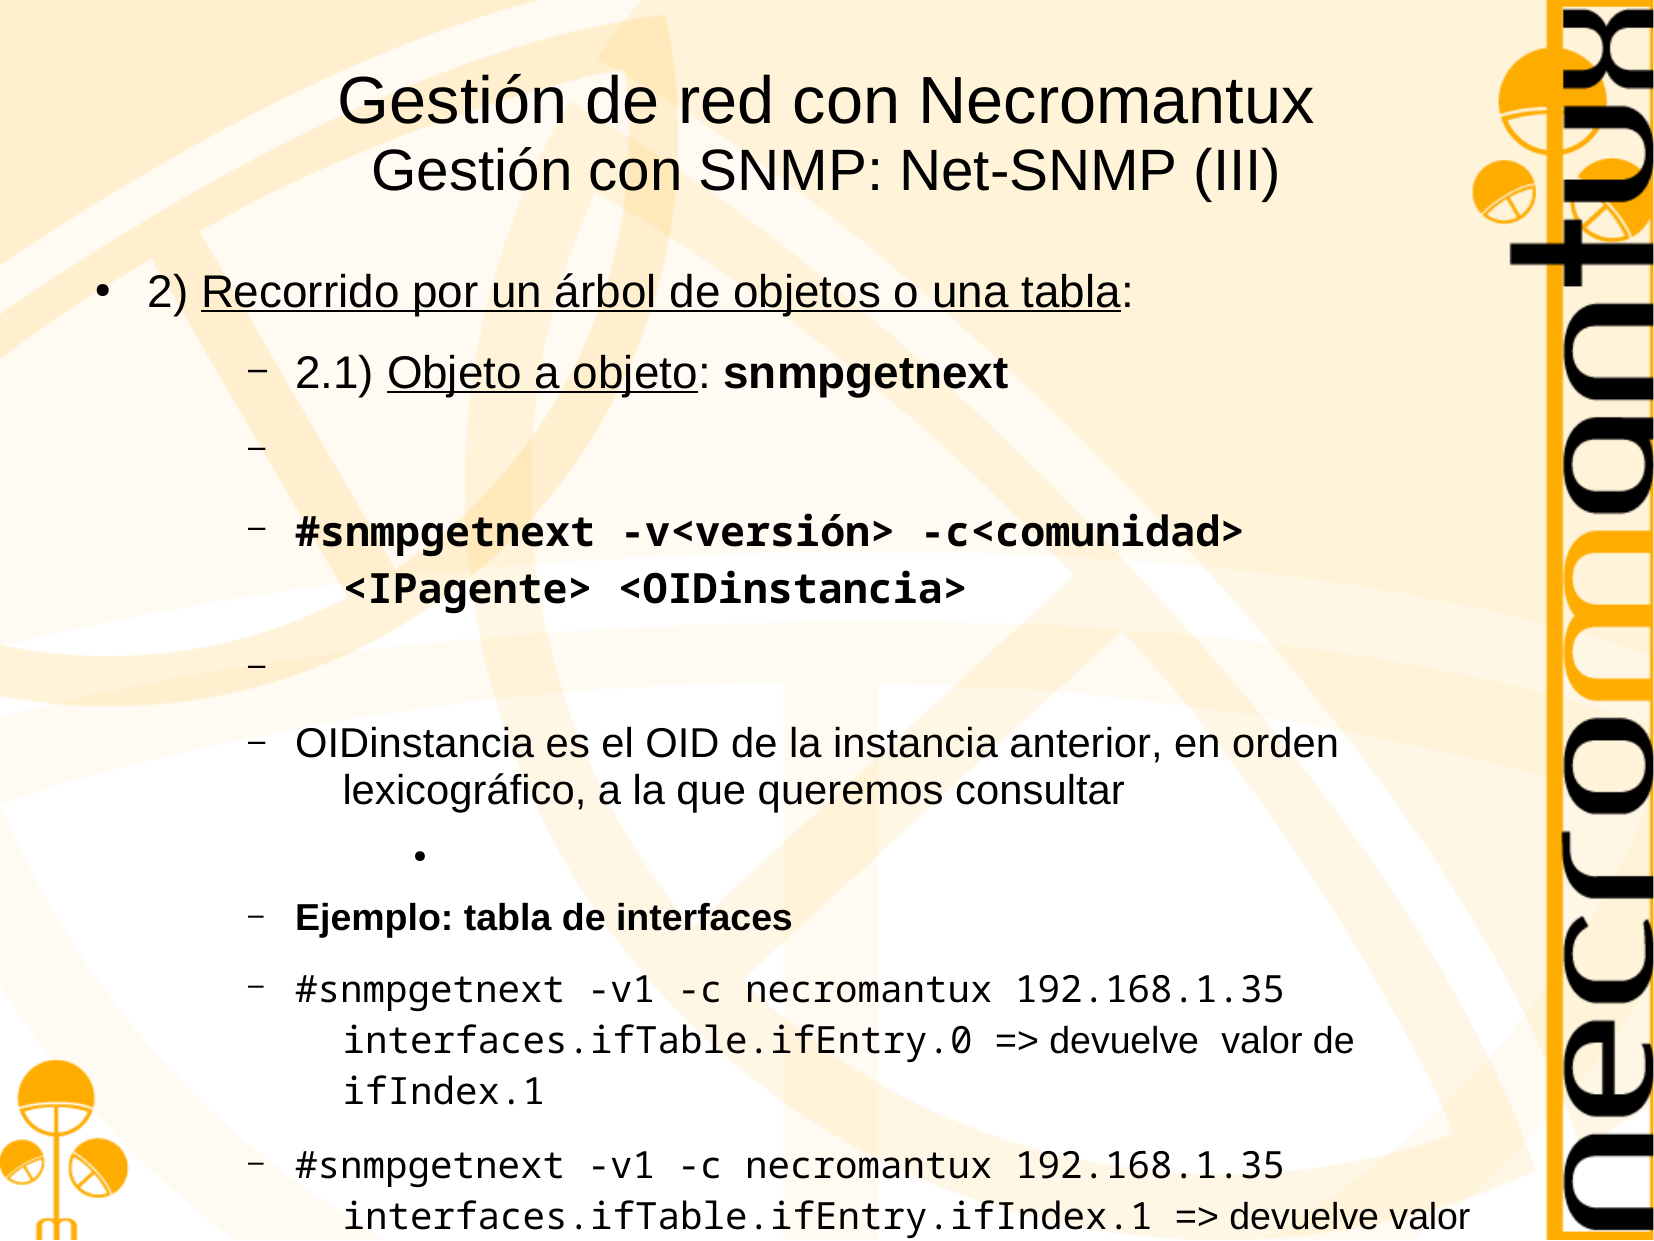

# Gestión de red con Necromantux Gestión con SNMP: Net-SNMP (III)
2) Recorrido por un árbol de objetos o una tabla:
2.1) Objeto a objeto: snmpgetnext
#snmpgetnext -v<versión> -c<comunidad> <IPagente> <OIDinstancia>
OIDinstancia es el OID de la instancia anterior, en orden lexicográfico, a la que queremos consultar
Ejemplo: tabla de interfaces
#snmpgetnext -v1 -c necromantux 192.168.1.35 interfaces.ifTable.ifEntry.0 => devuelve valor de ifIndex.1
#snmpgetnext -v1 -c necromantux 192.168.1.35 interfaces.ifTable.ifEntry.ifIndex.1 => devuelve valor de ifIndex.2
...